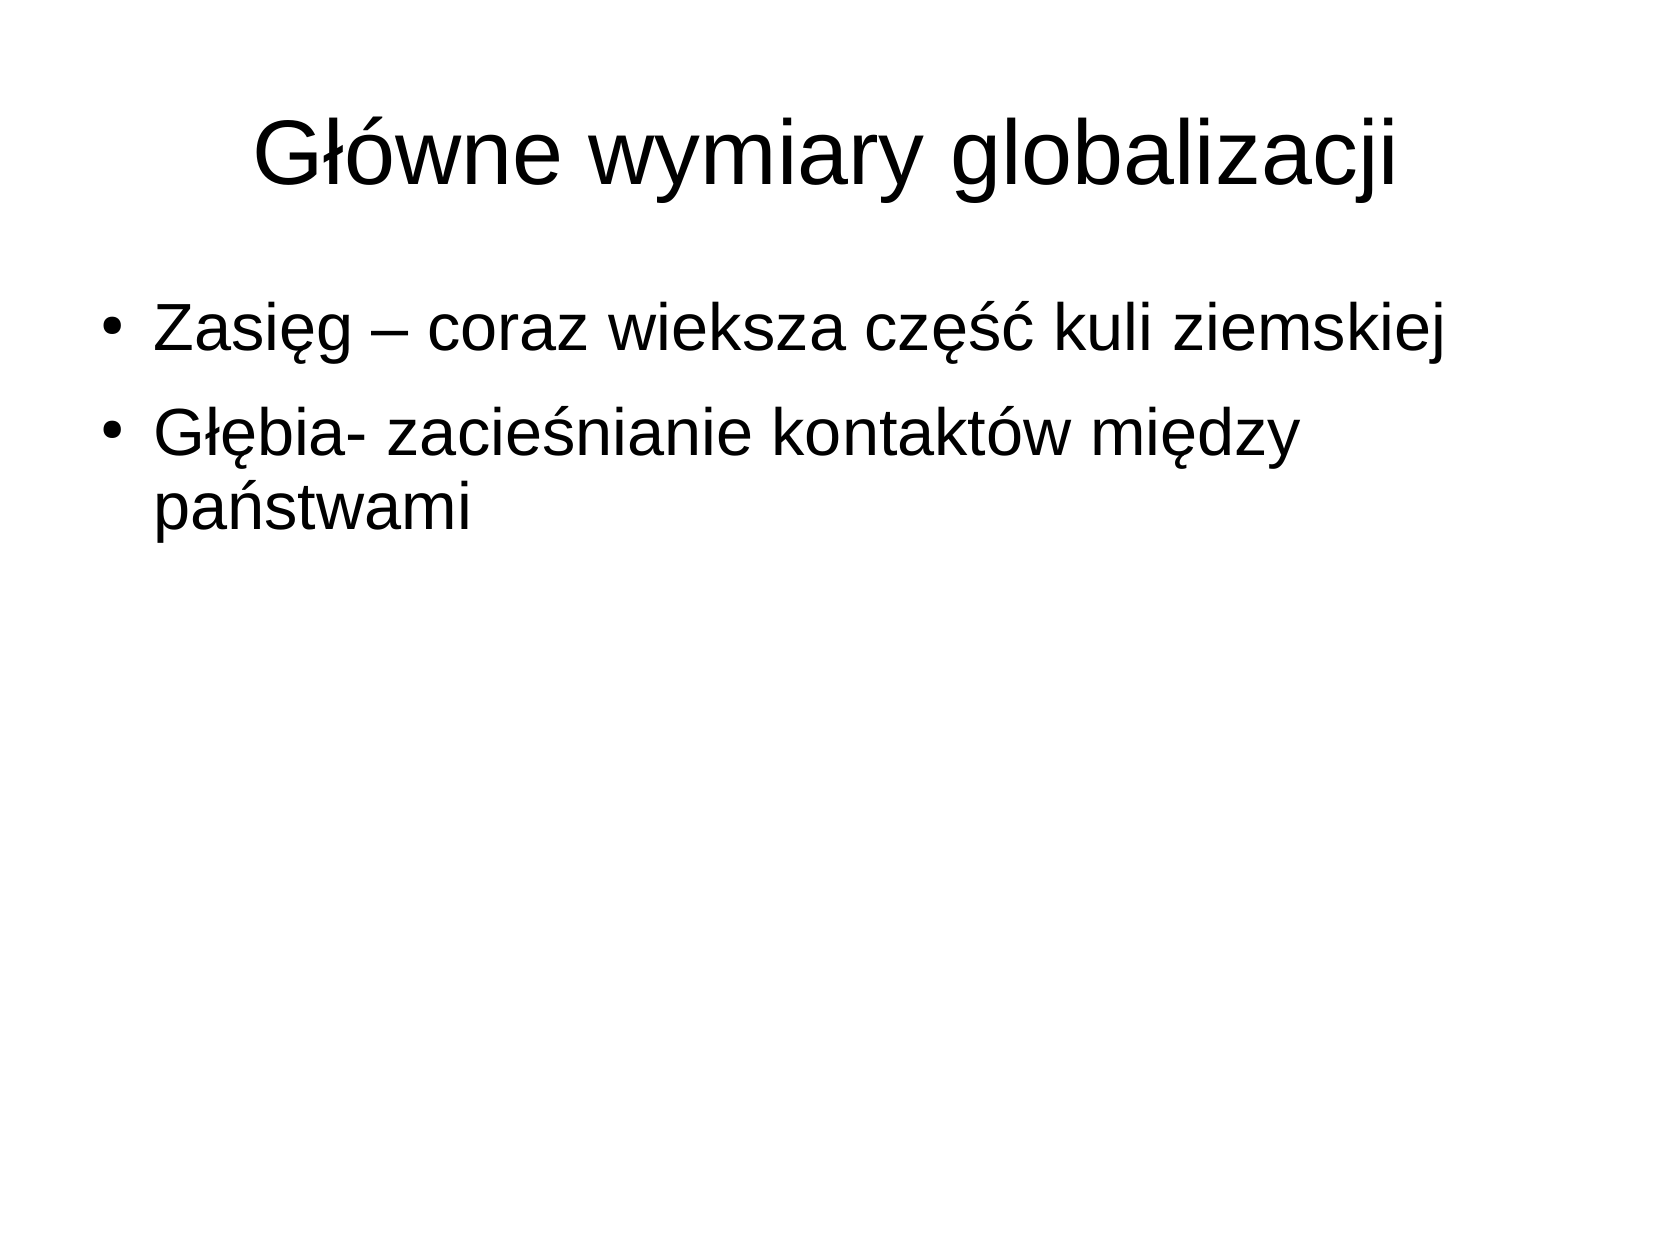

# Główne wymiary globalizacji
Zasięg – coraz wieksza część kuli ziemskiej
Głębia- zacieśnianie kontaktów między państwami